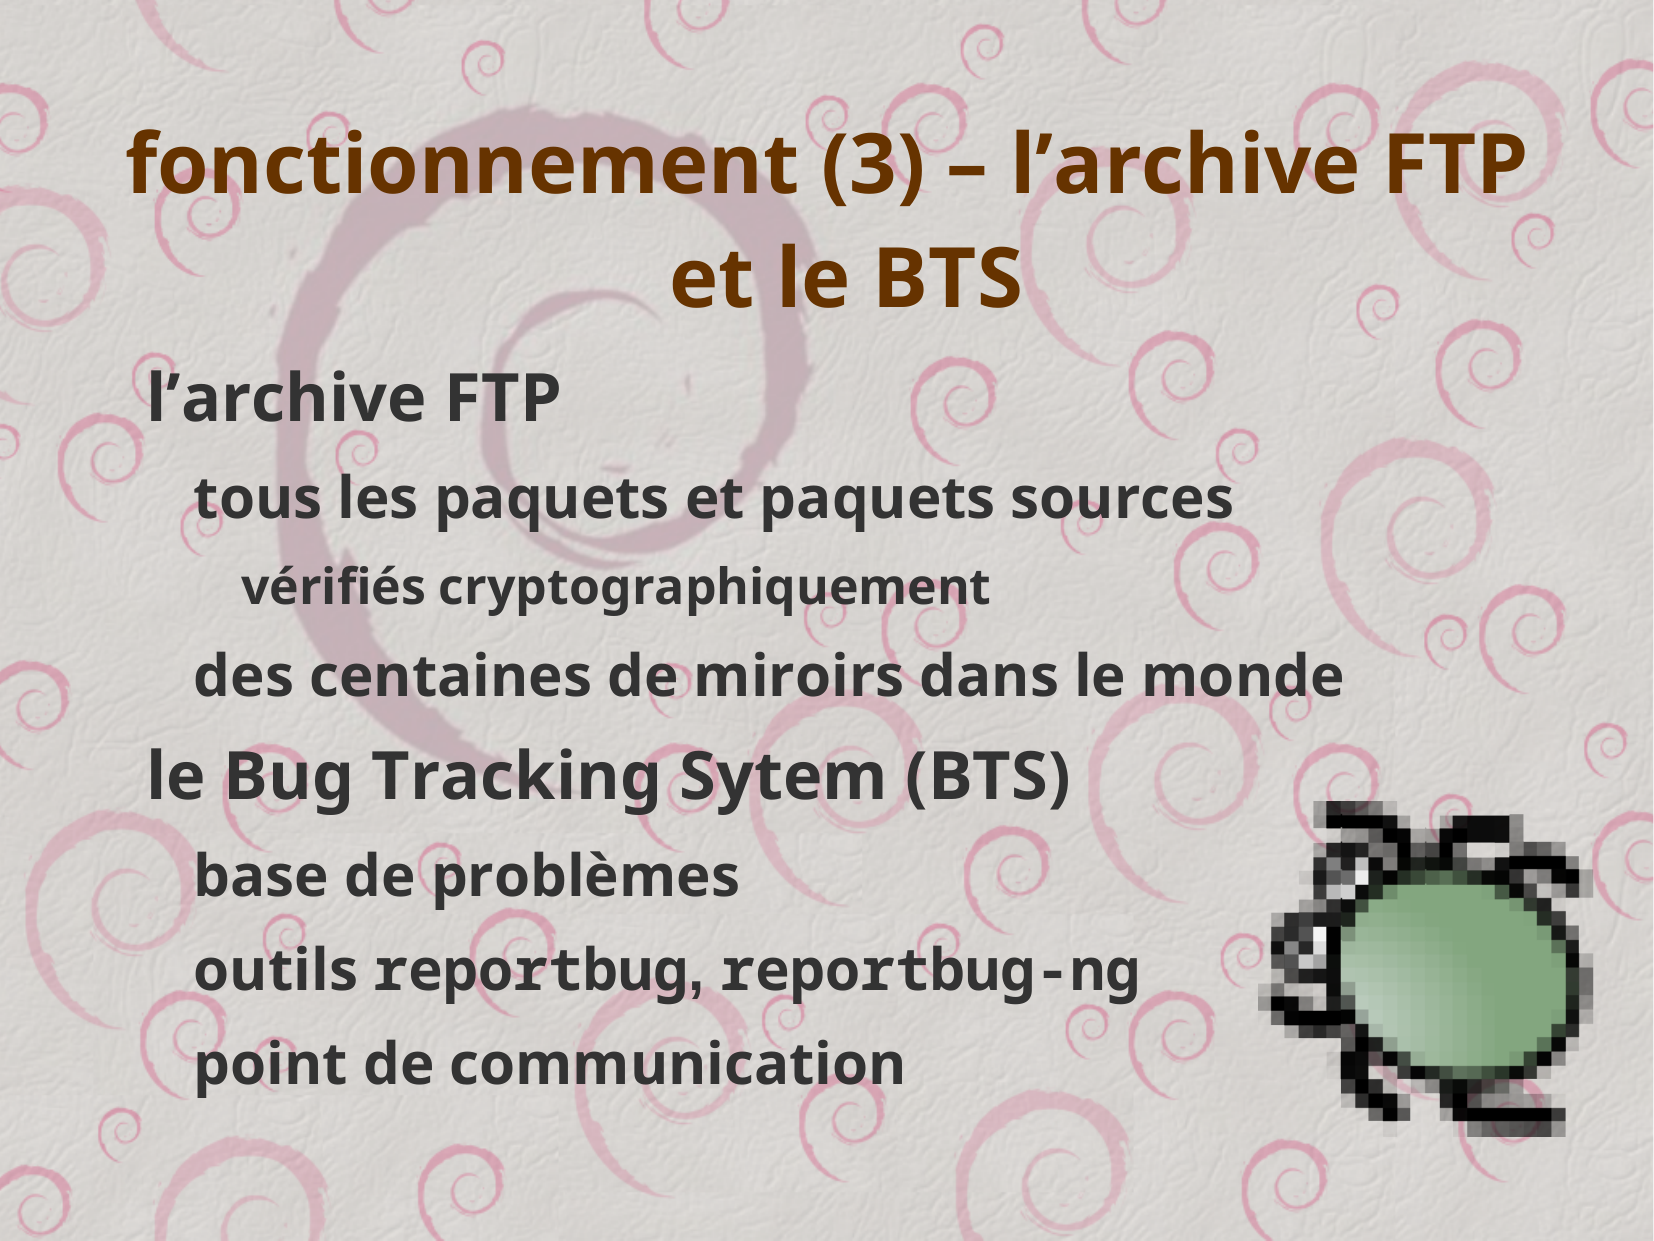

# fonctionnement (3) – l’archive FTP et le BTS
l’archive FTP
tous les paquets et paquets sources
vérifiés cryptographiquement
des centaines de miroirs dans le monde
le Bug Tracking Sytem (BTS)
base de problèmes
outils reportbug, reportbug-ng
point de communication